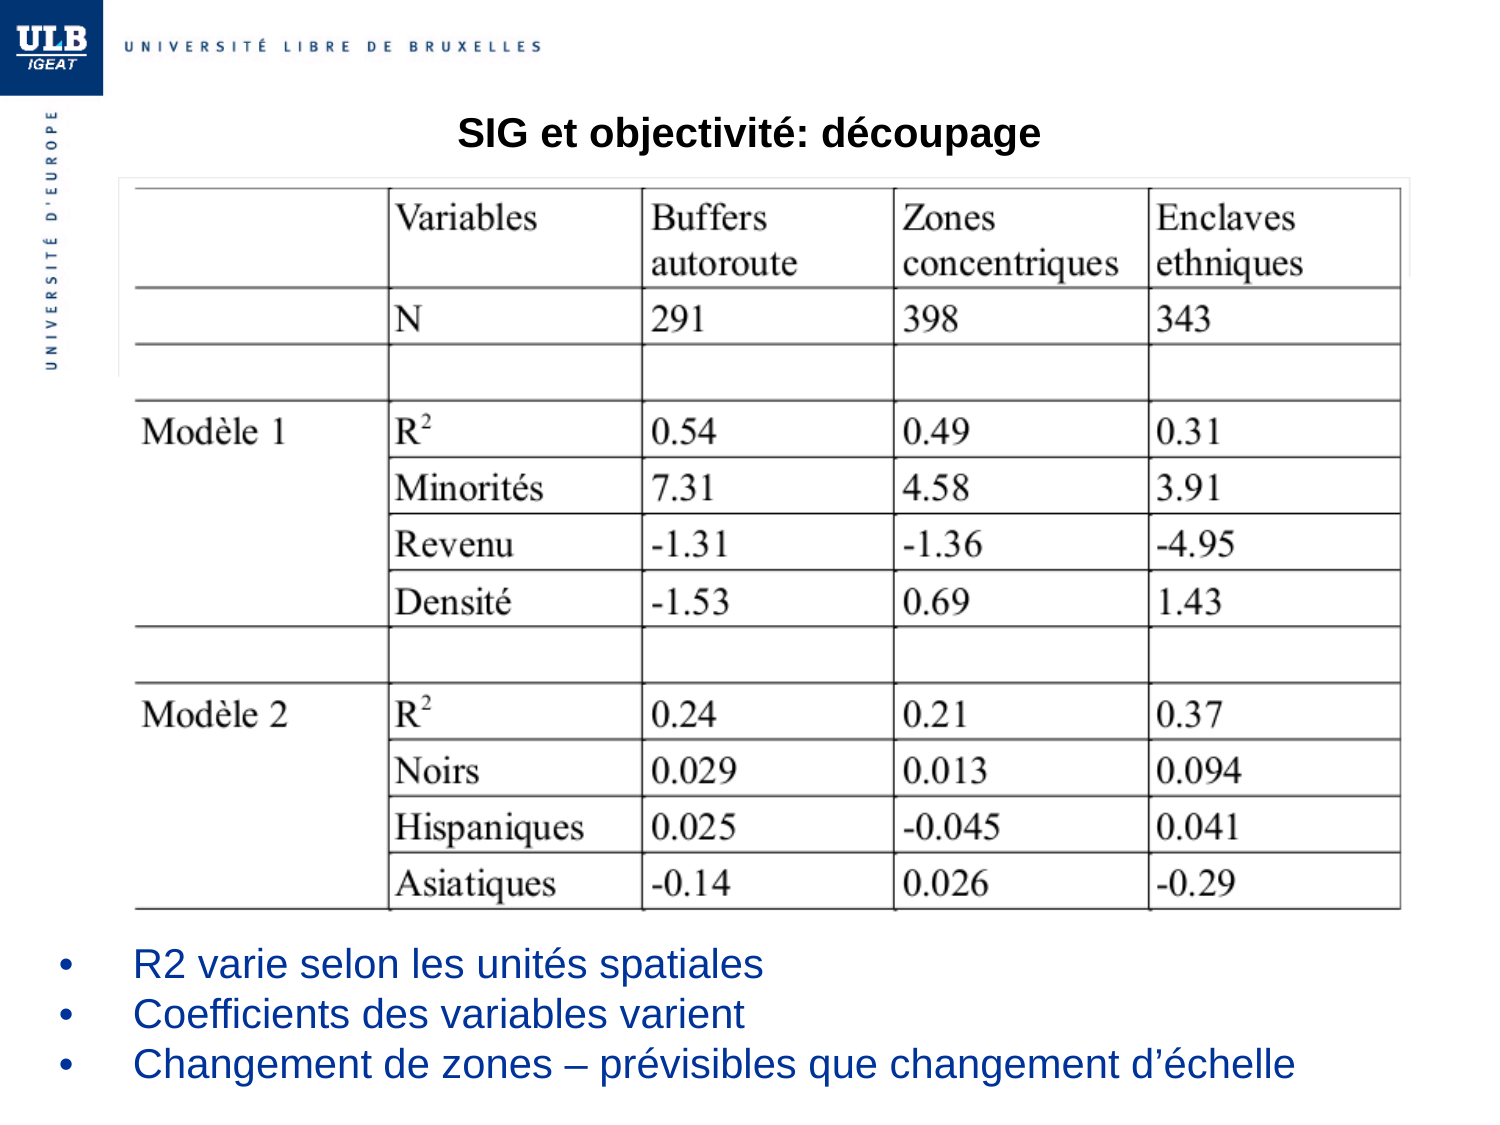

SIG et objectivité: découpage
•	R2 varie selon les unités spatiales
•	Coefficients des variables varient
•	Changement de zones – prévisibles que changement d’échelle